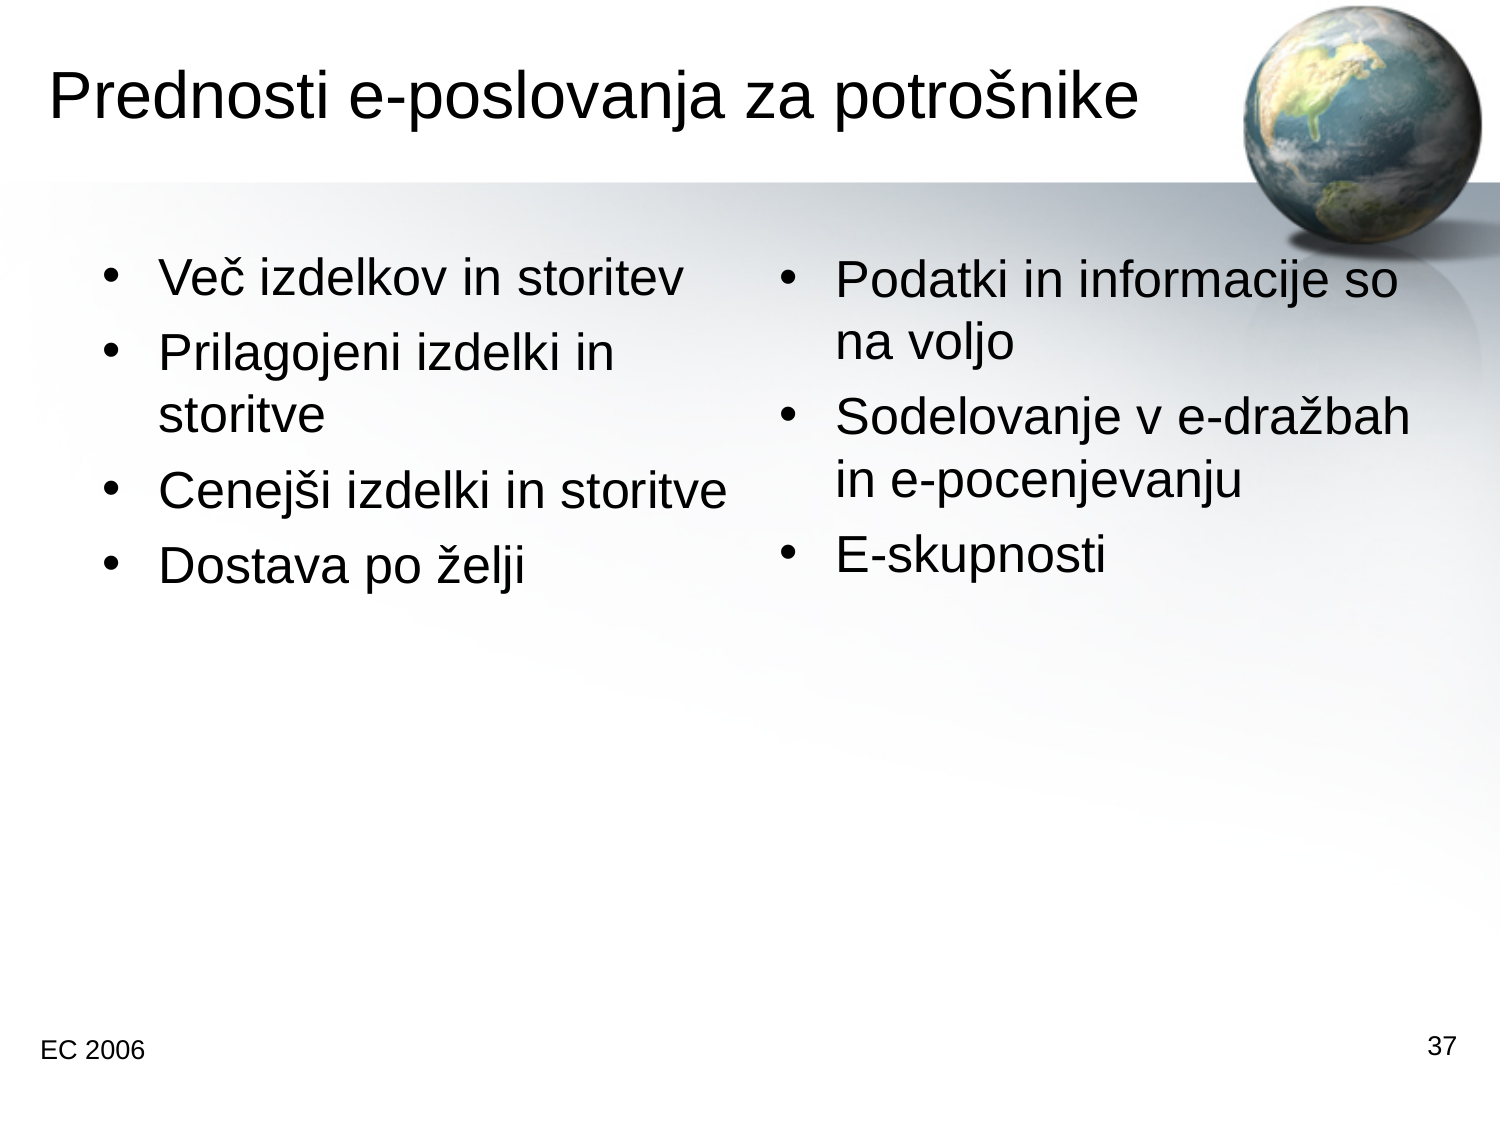

# Prednosti e-poslovanja za potrošnike
Več izdelkov in storitev
Prilagojeni izdelki in storitve
Cenejši izdelki in storitve
Dostava po želji
Podatki in informacije so na voljo
Sodelovanje v e-dražbah in e-pocenjevanju
E-skupnosti
EC 2006